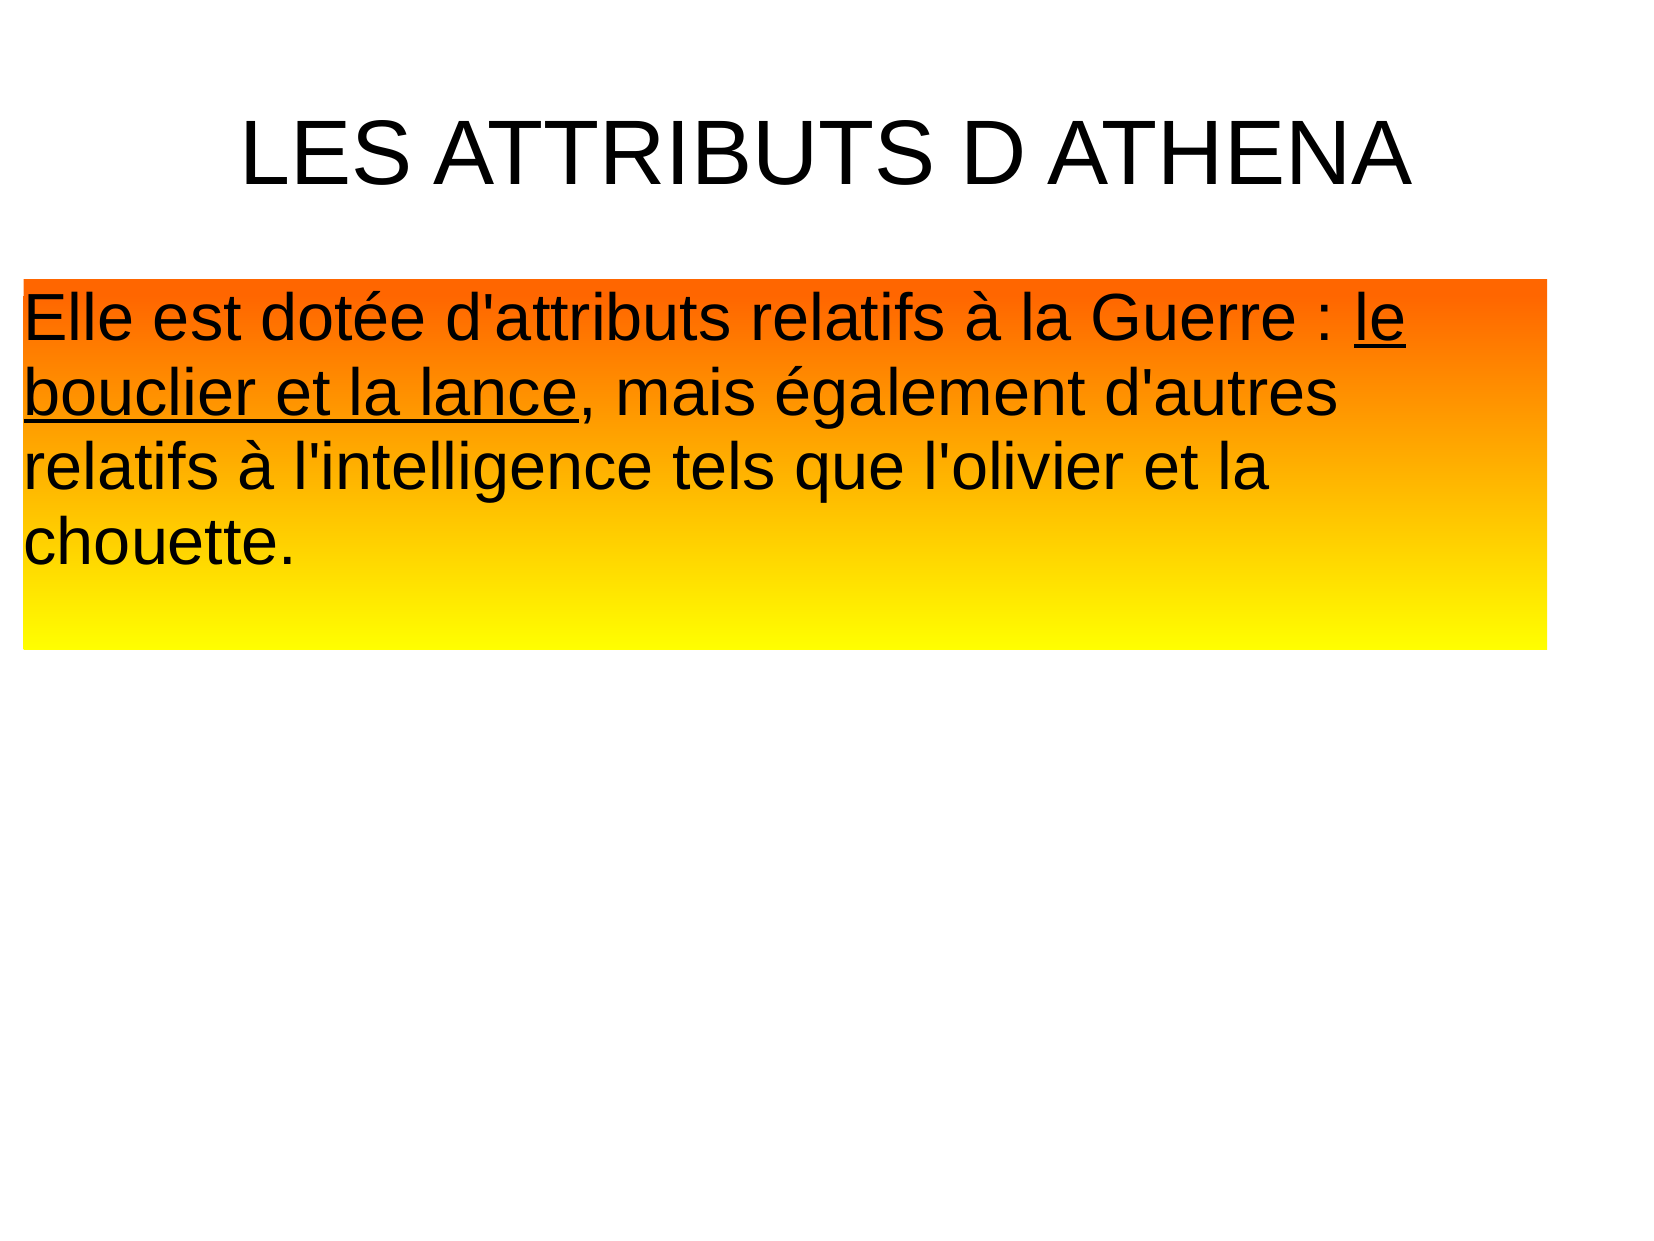

# LES ATTRIBUTS D ATHENA
Elle est dotée d'attributs relatifs à la Guerre : le bouclier et la lance, mais également d'autres relatifs à l'intelligence tels que l'olivier et la chouette.